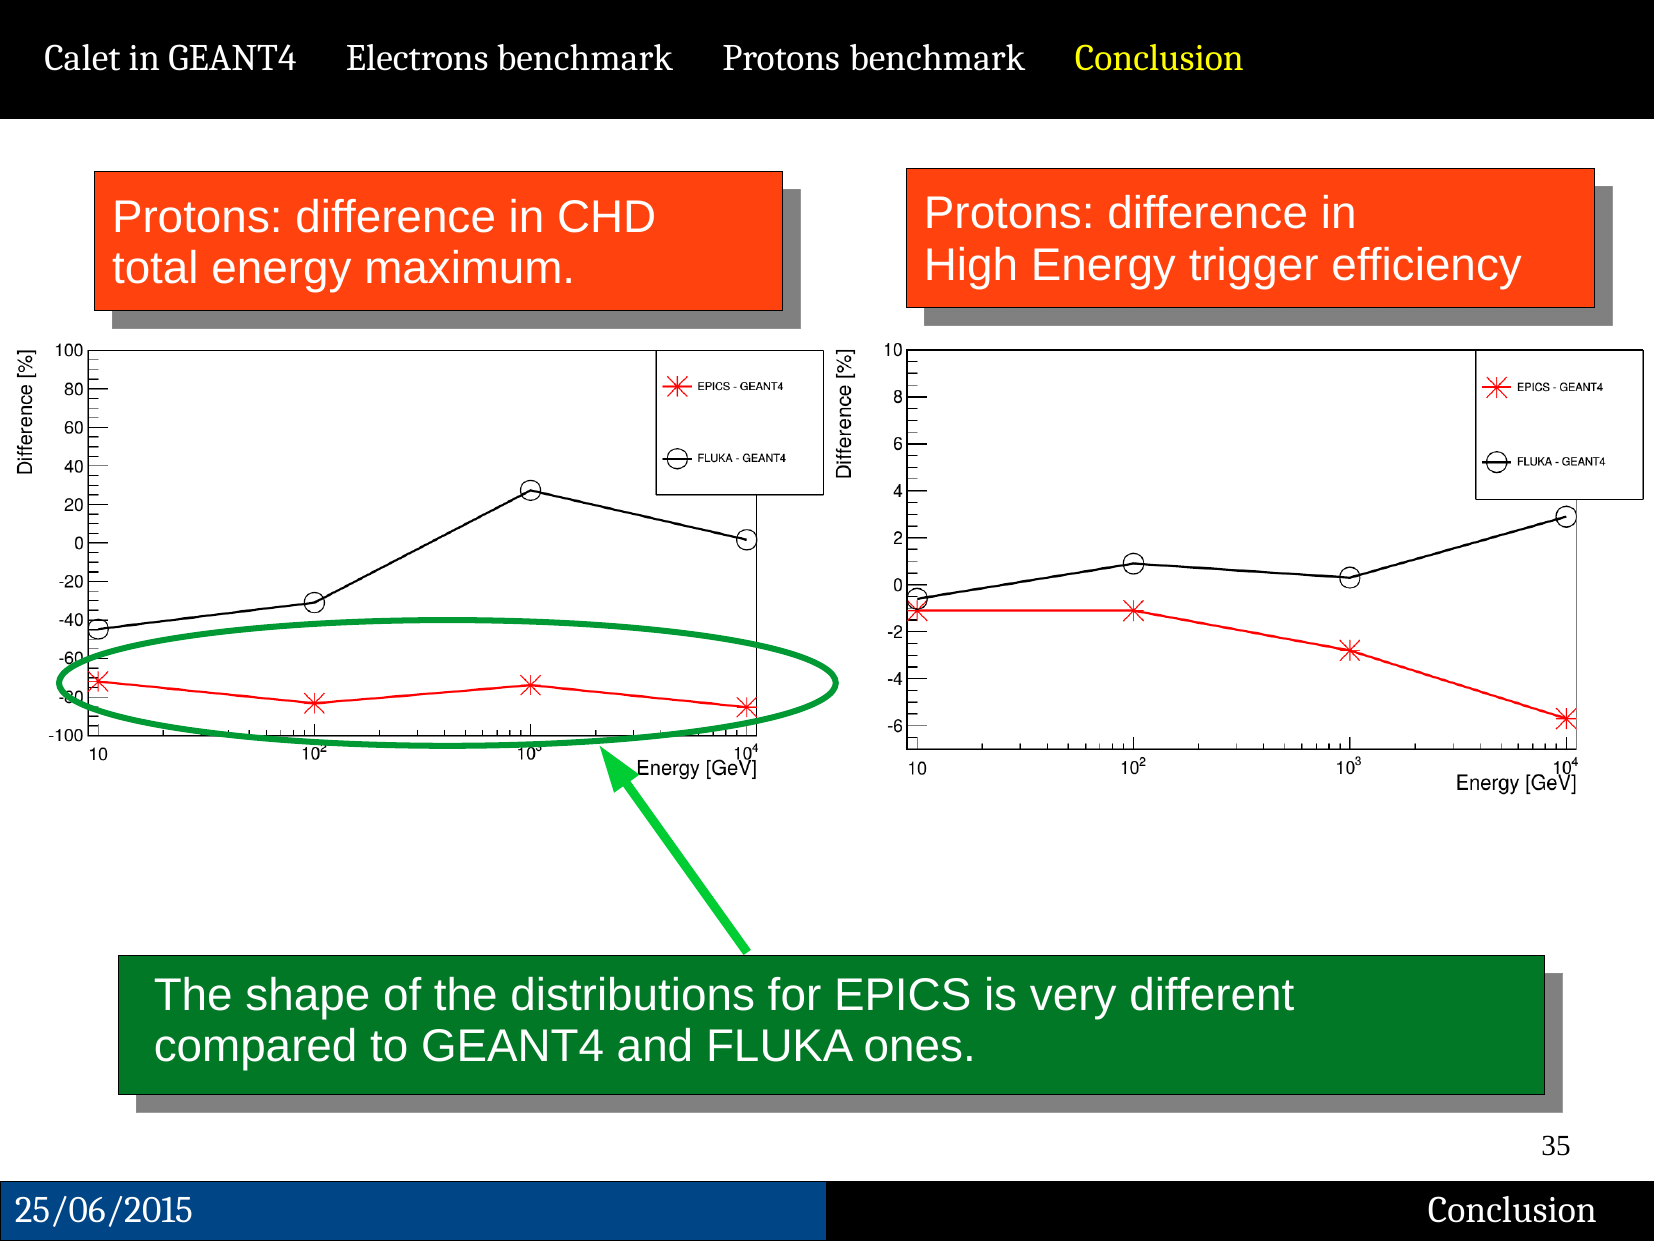

Calet in GEANT4 Electrons benchmark Protons benchmark Conclusion
Protons: difference in
High Energy trigger efficiency
Protons: difference in CHD total energy maximum.
The shape of the distributions for EPICS is very different compared to GEANT4 and FLUKA ones.
35
25/06/2015
Conclusion